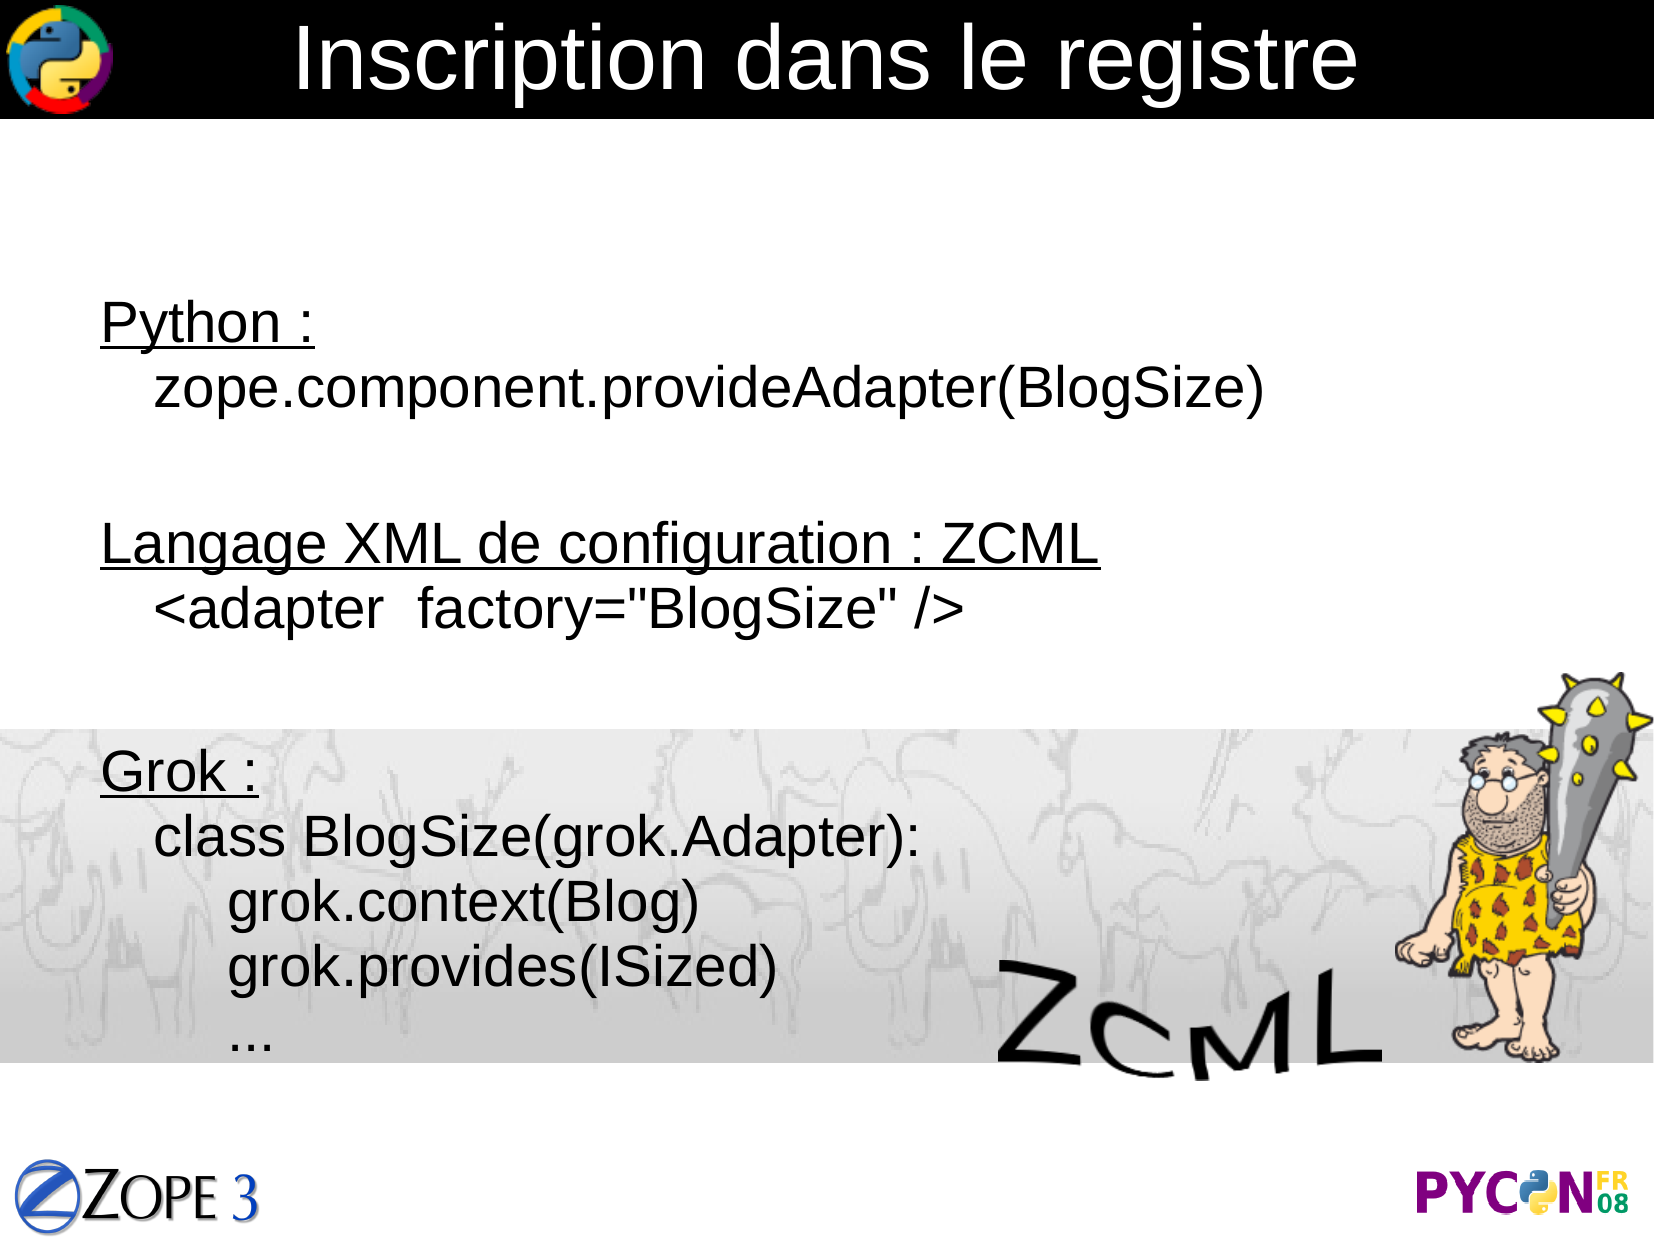

# Inscription dans le registre
Python :
zope.component.provideAdapter(BlogSize)
Langage XML de configuration : ZCML
<adapter factory="BlogSize" />
Grok :
class BlogSize(grok.Adapter):
	grok.context(Blog)
	grok.provides(ISized)
	...